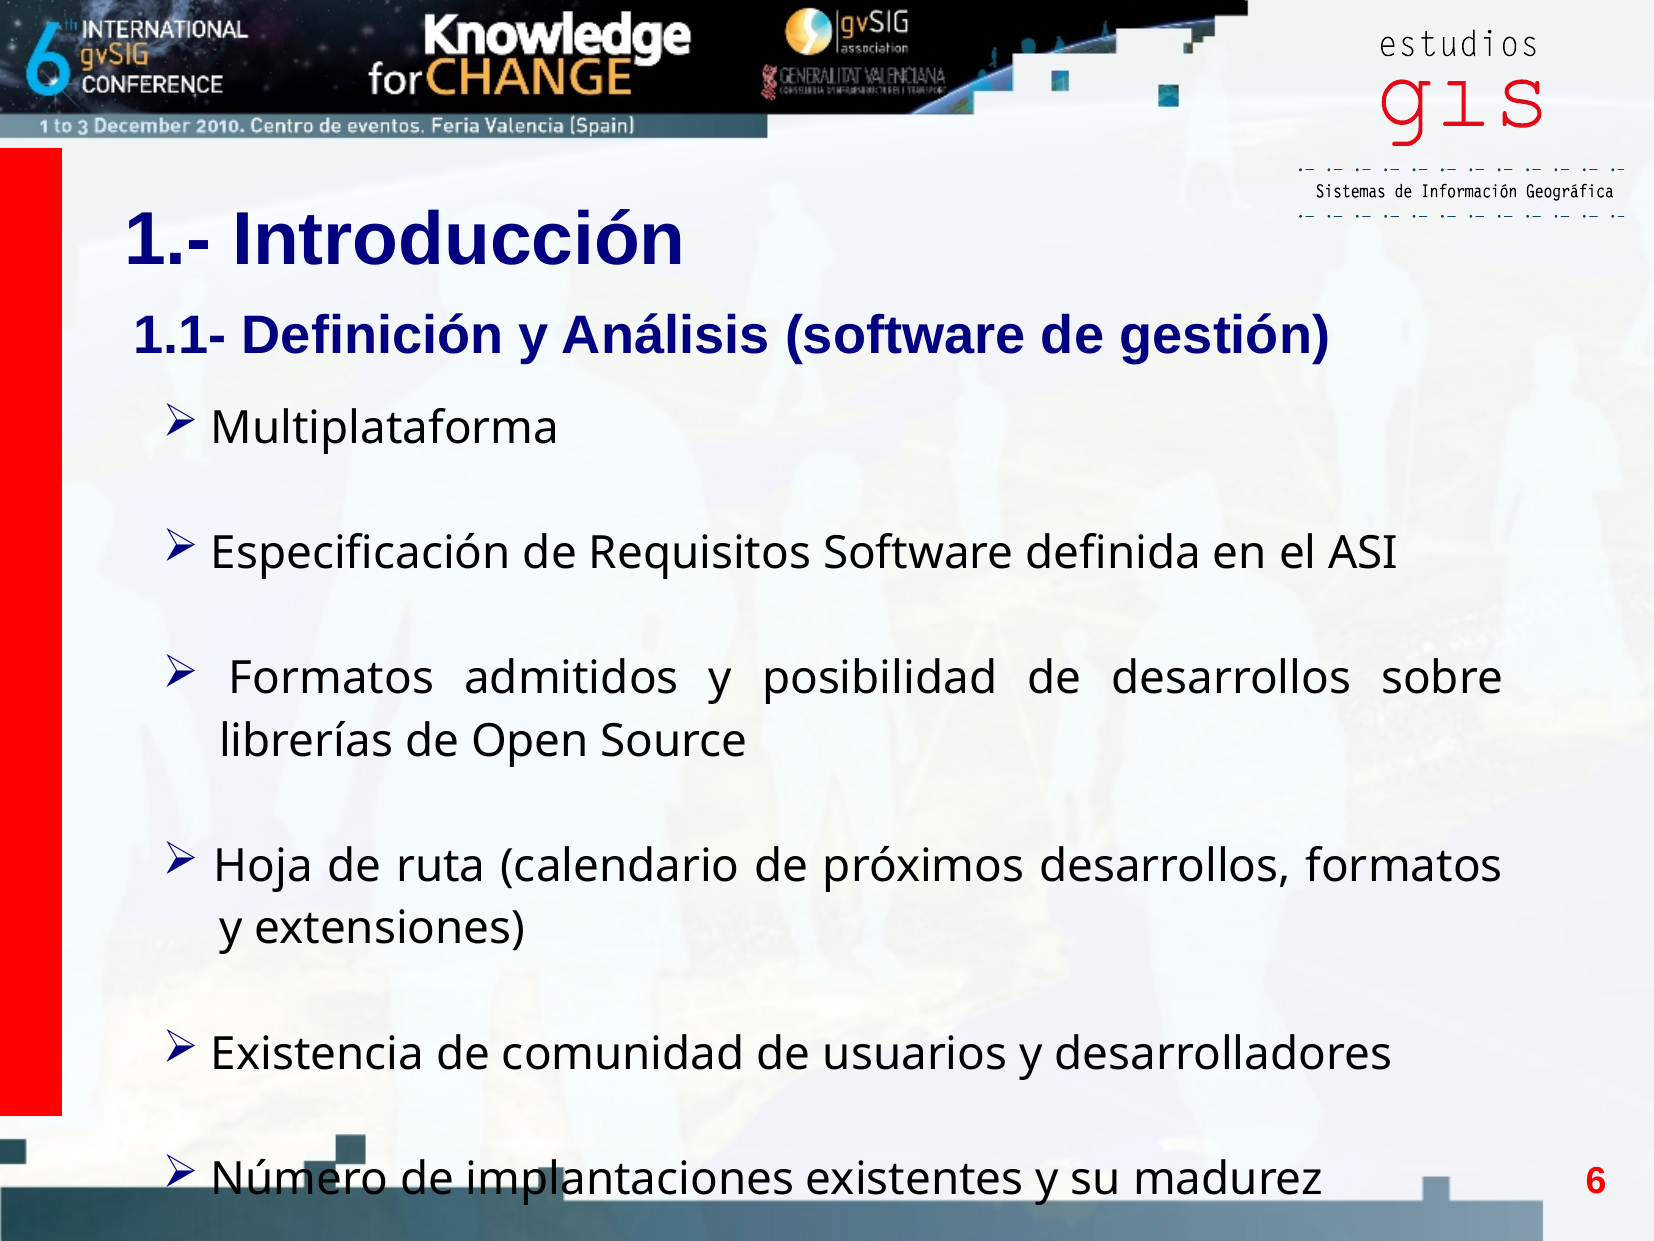

1.- Introducción
 1.1- Definición y Análisis (software de gestión)
 Multiplataforma
 Especificación de Requisitos Software definida en el ASI
 Formatos admitidos y posibilidad de desarrollos sobre librerías de Open Source
 Hoja de ruta (calendario de próximos desarrollos, formatos y extensiones)
 Existencia de comunidad de usuarios y desarrolladores
 Número de implantaciones existentes y su madurez
6